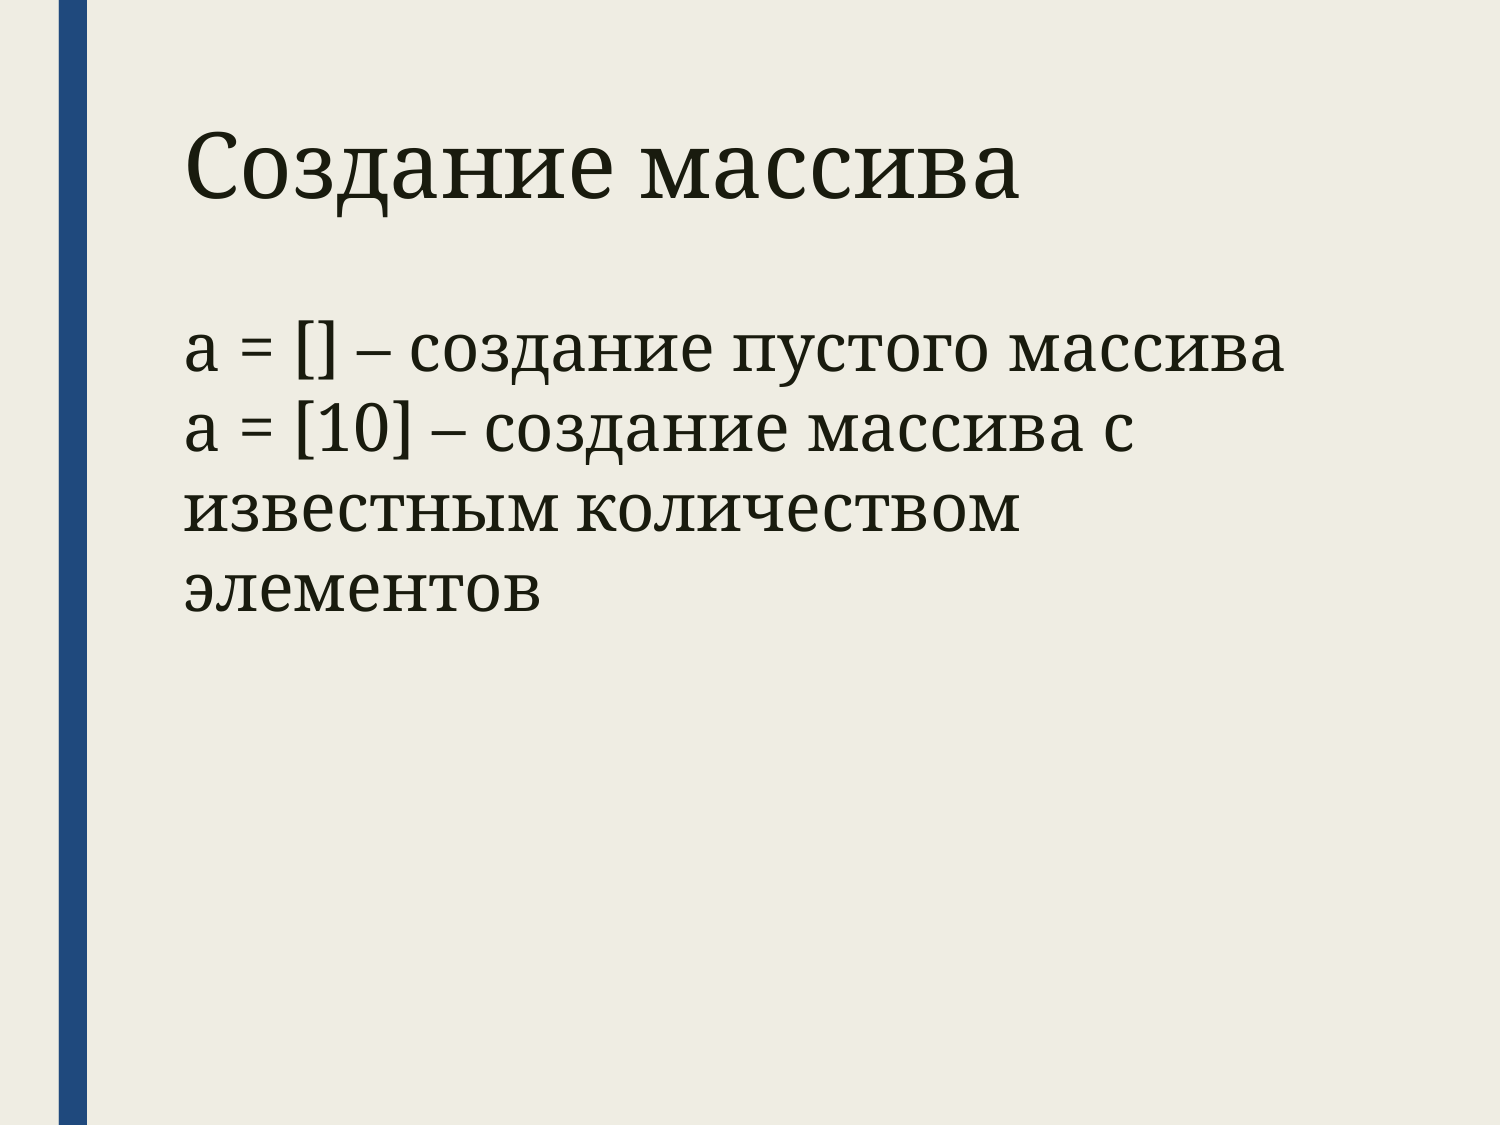

Создание массива
a = [] – создание пустого массива
a = [10] – создание массива с известным количеством элементов